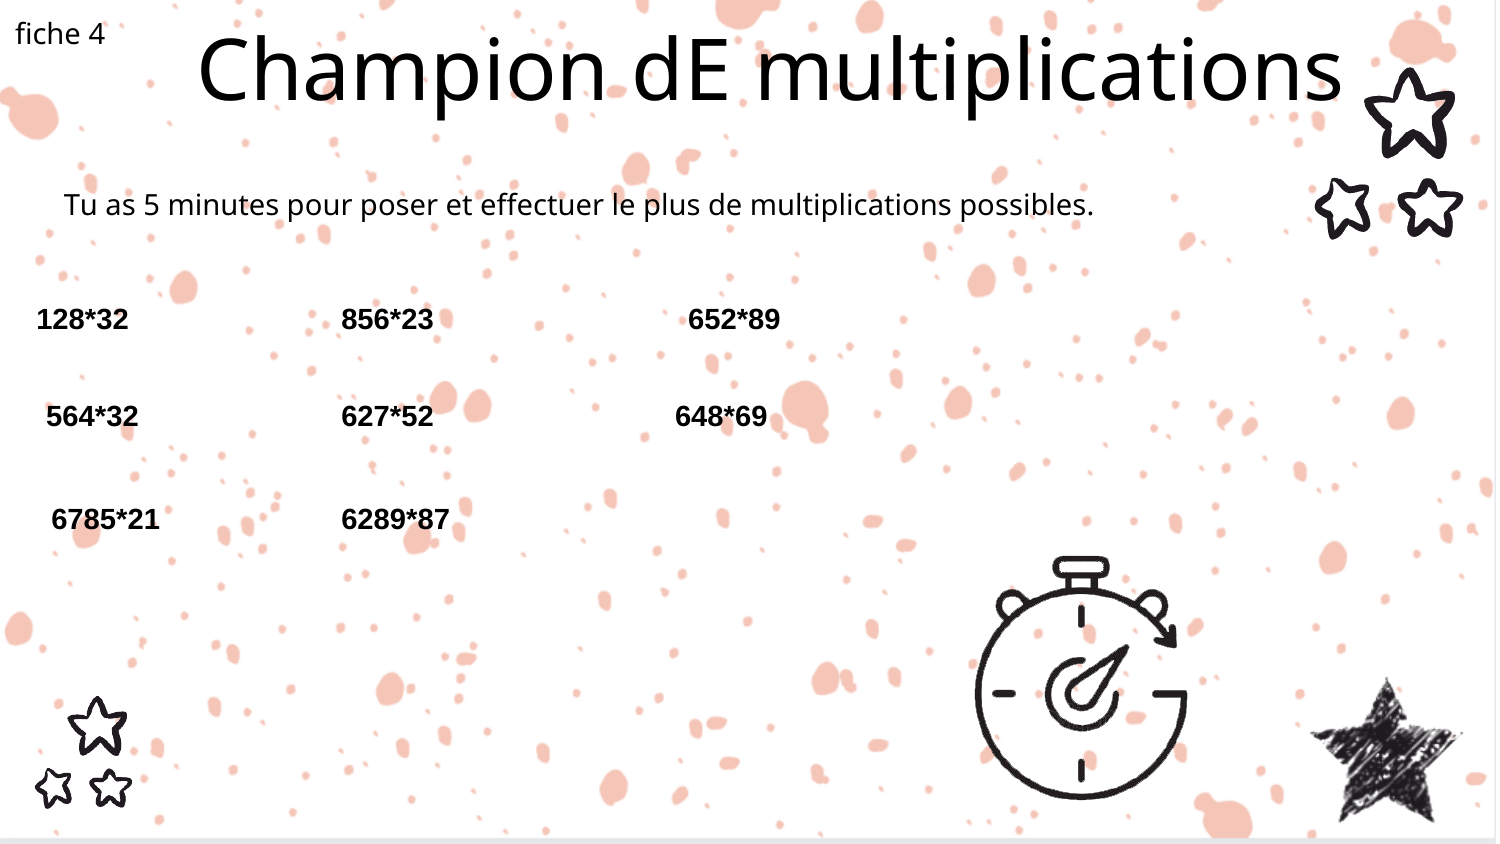

fiche 4
Champion dE multiplications
Tu as 5 minutes pour poser et effectuer le plus de multiplications possibles.
128*32
856*23
652*89
564*32
627*52
648*69
6785*21
6289*87